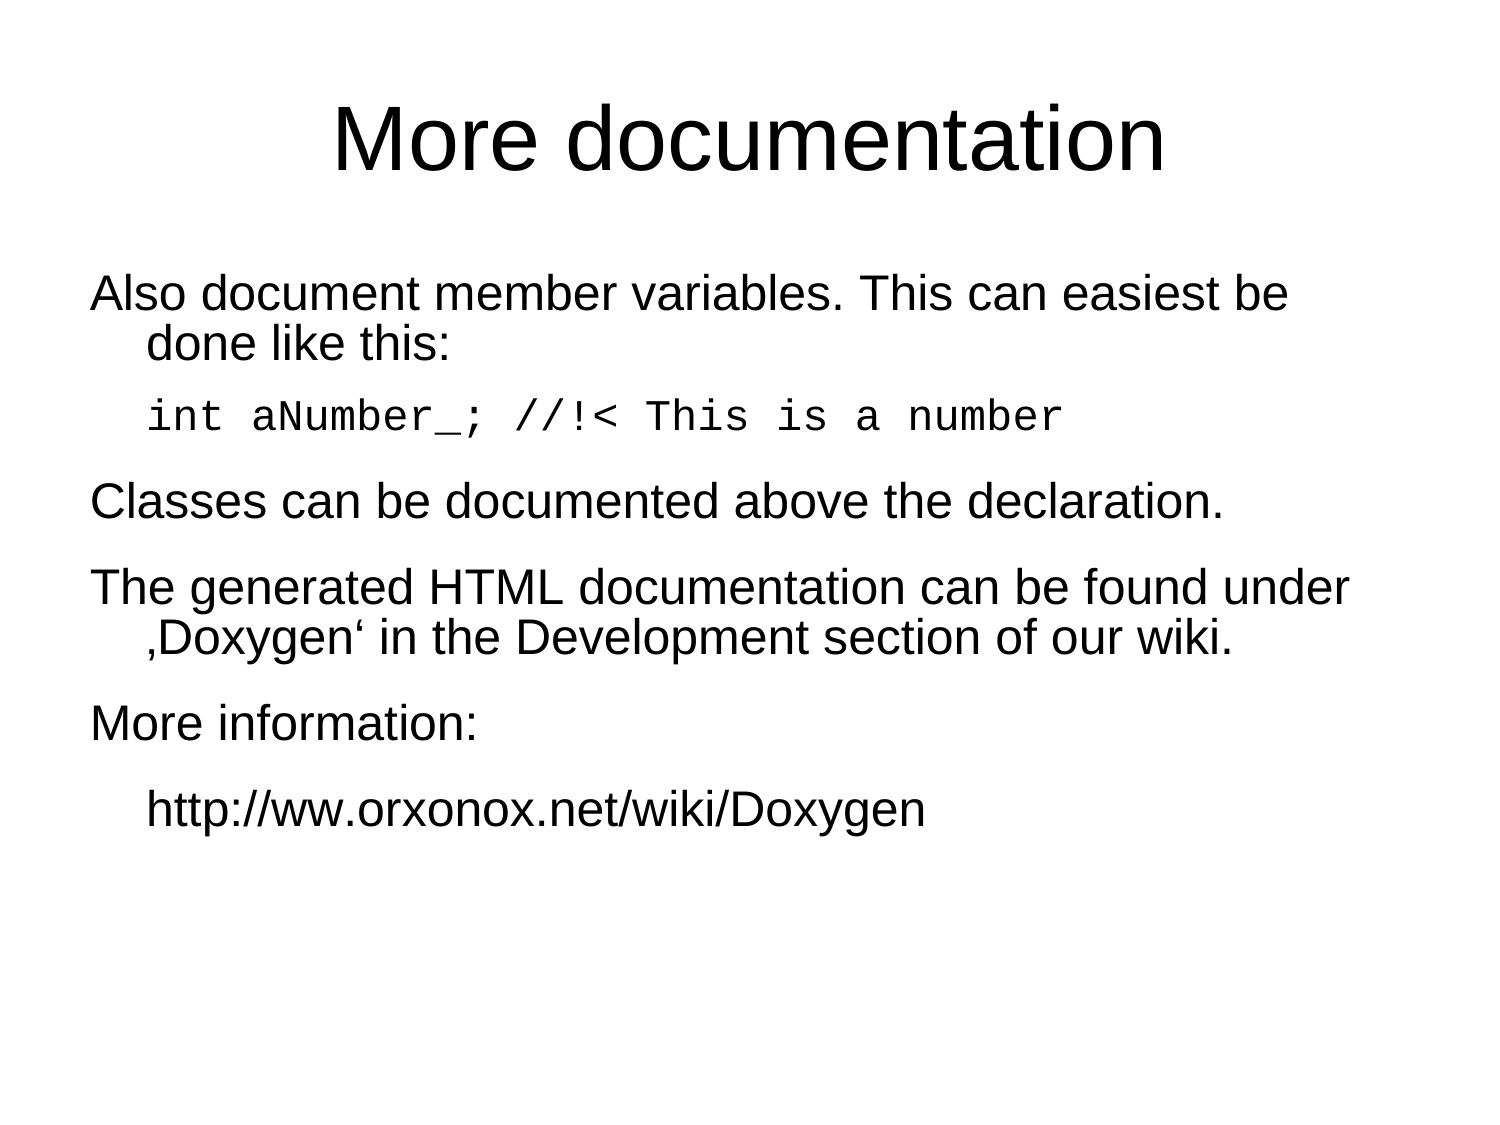

# More documentation
Also document member variables. This can easiest be done like this:
	int aNumber_; //!< This is a number
Classes can be documented above the declaration.
The generated HTML documentation can be found under ‚Doxygen‘ in the Development section of our wiki.
More information:
	http://ww.orxonox.net/wiki/Doxygen